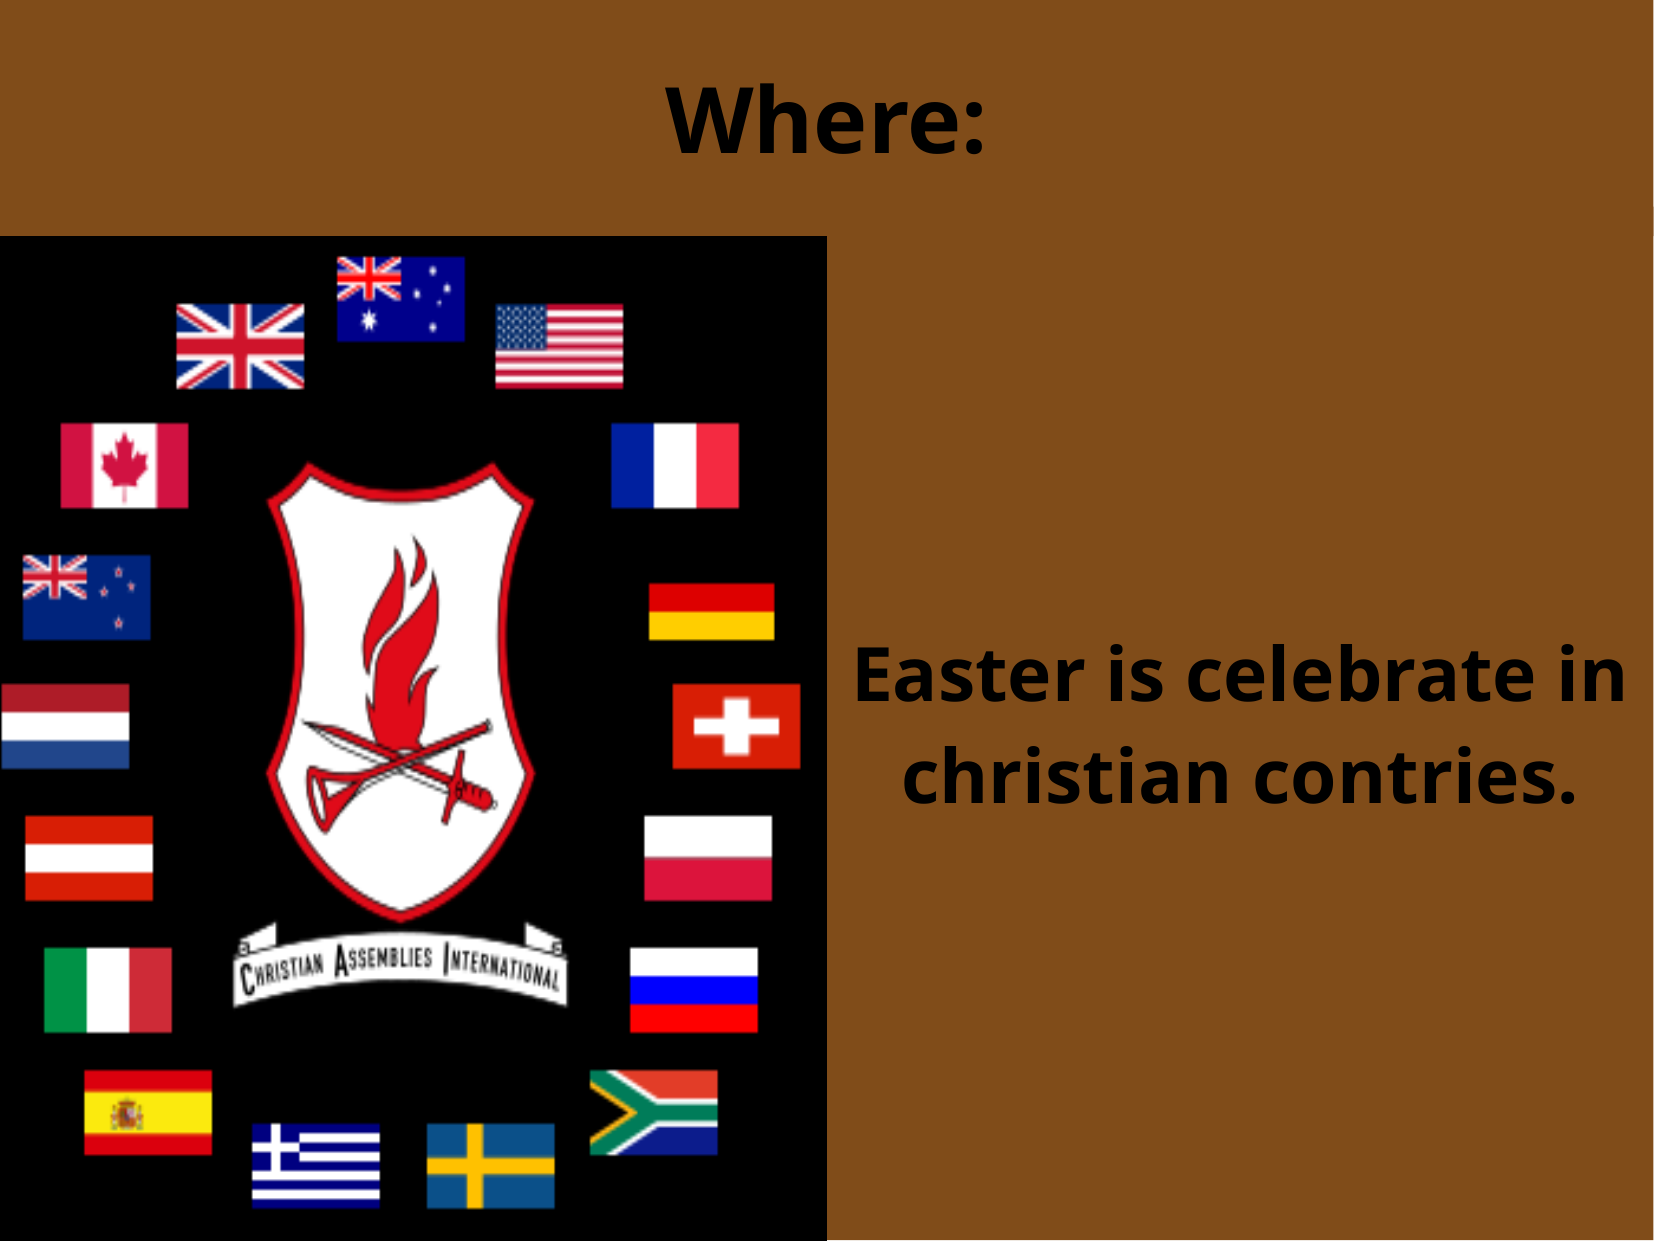

# Where:
Easter is celebrate in christian contries.